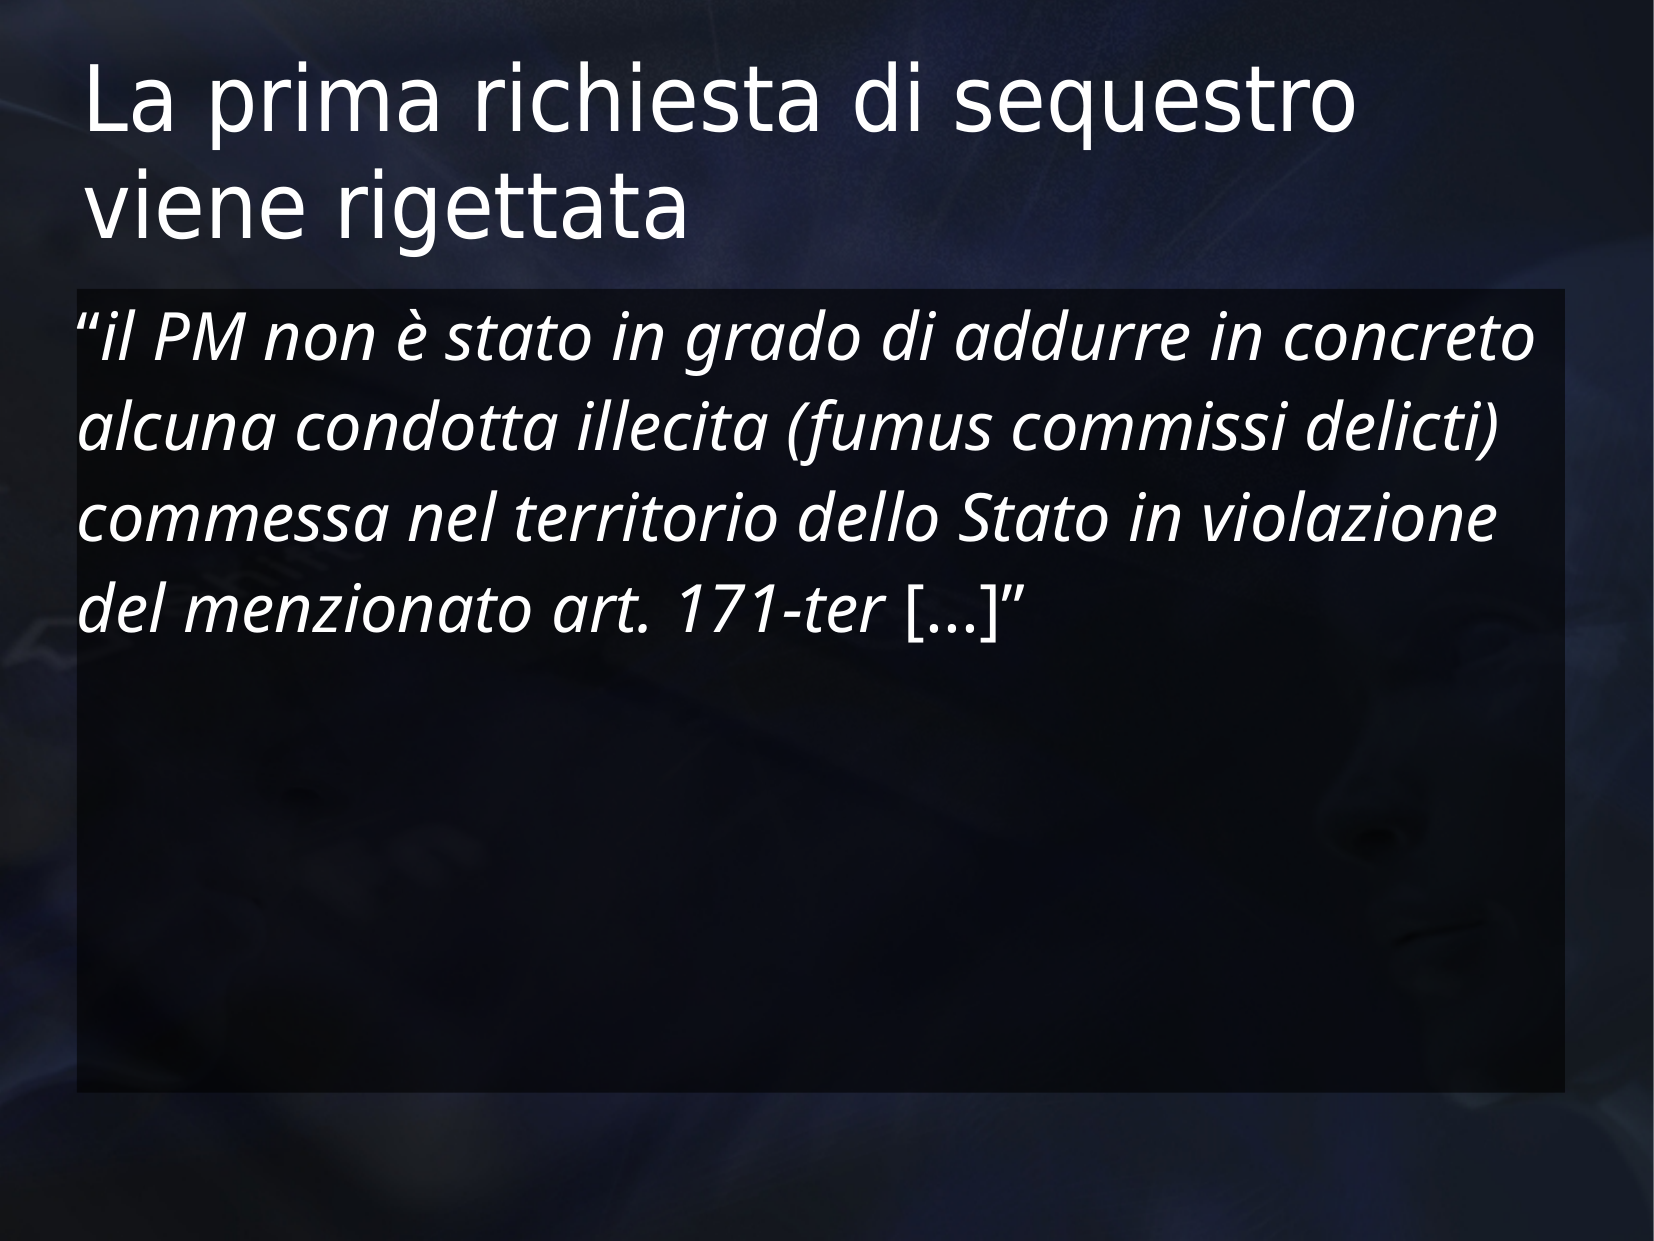

# La prima richiesta di sequestro viene rigettata
“il PM non è stato in grado di addurre in concreto alcuna condotta illecita (fumus commissi delicti) commessa nel territorio dello Stato in violazione del menzionato art. 171-ter [...]”